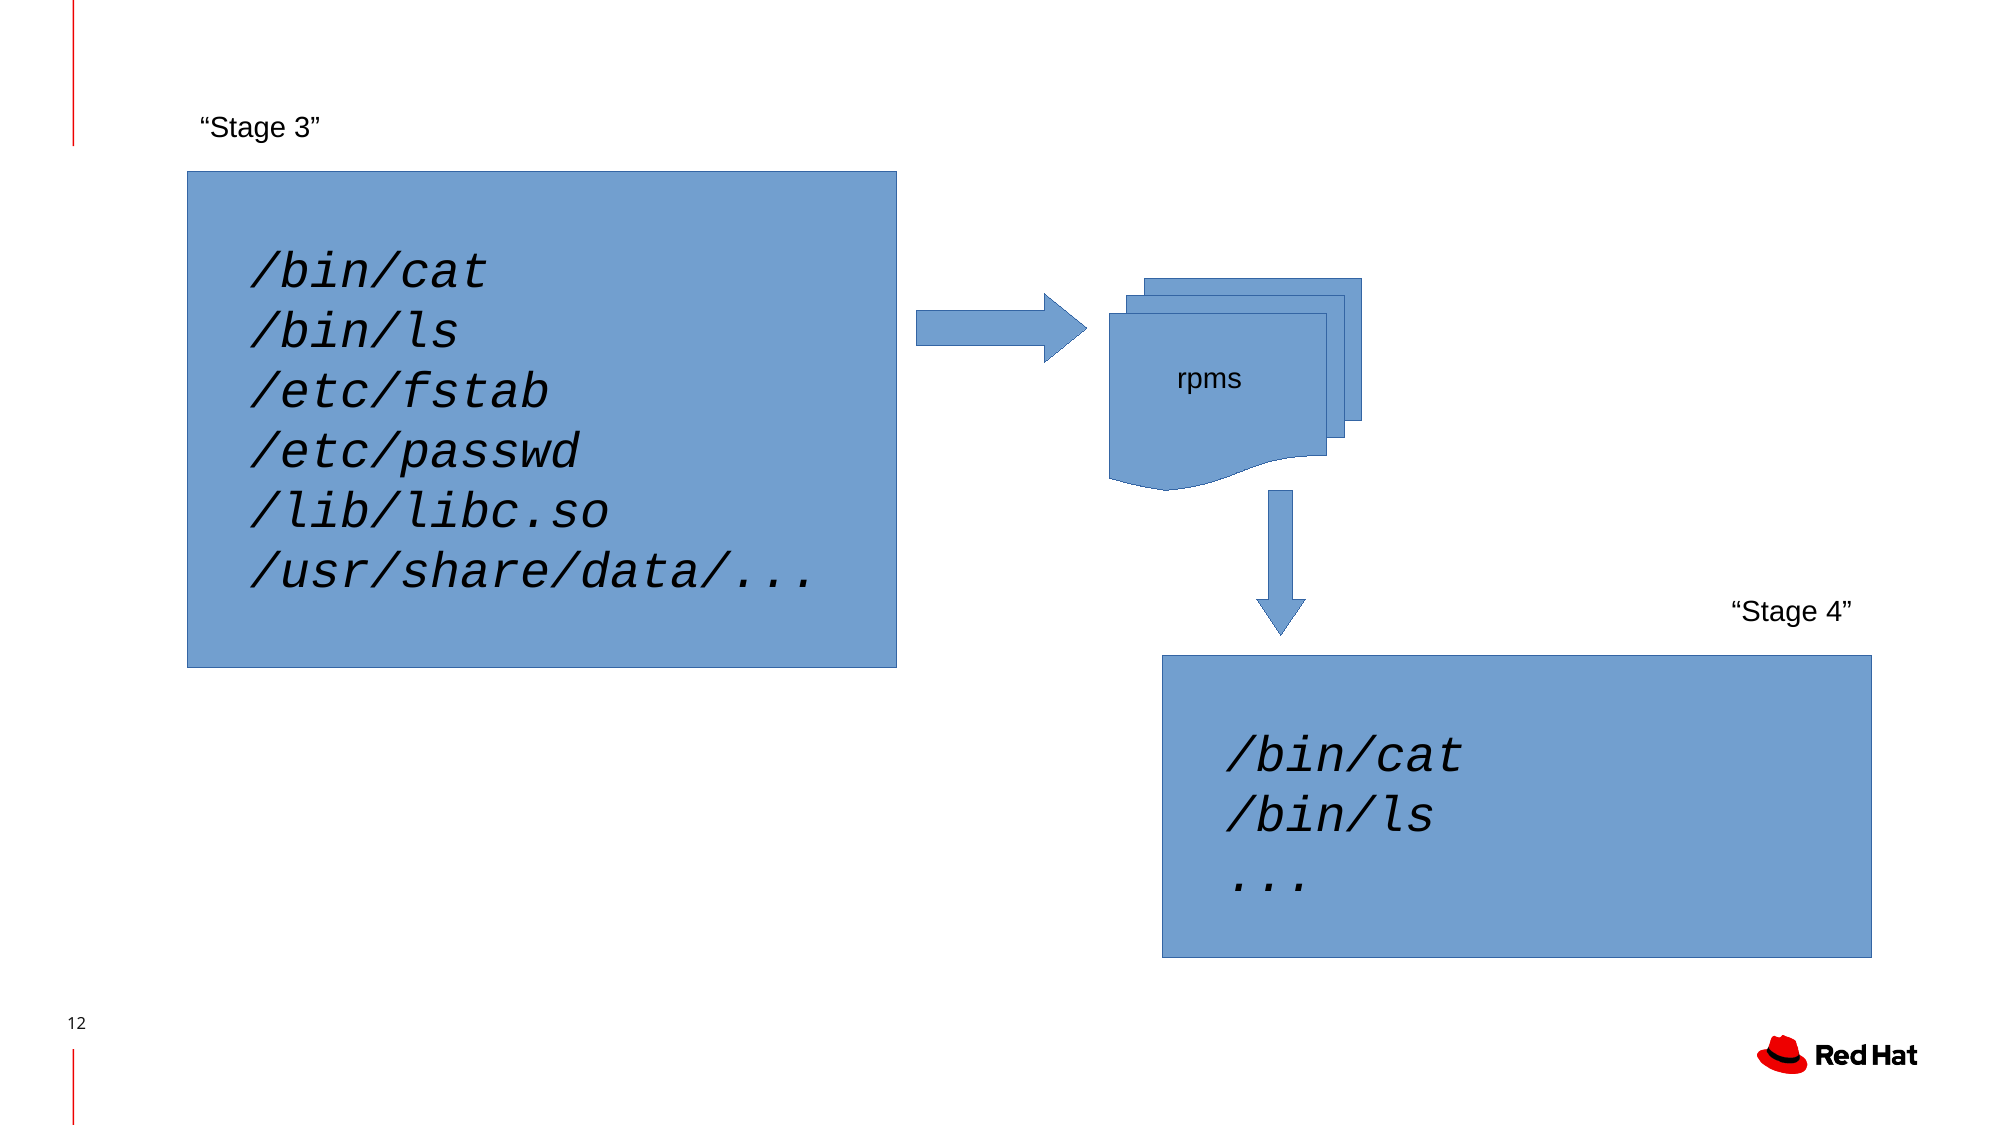

“Stage 3”
/bin/cat
/bin/ls
/etc/fstab
/etc/passwd
/lib/libc.so
/usr/share/data/...
rpms
“Stage 4”
/bin/cat
/bin/ls
...
12